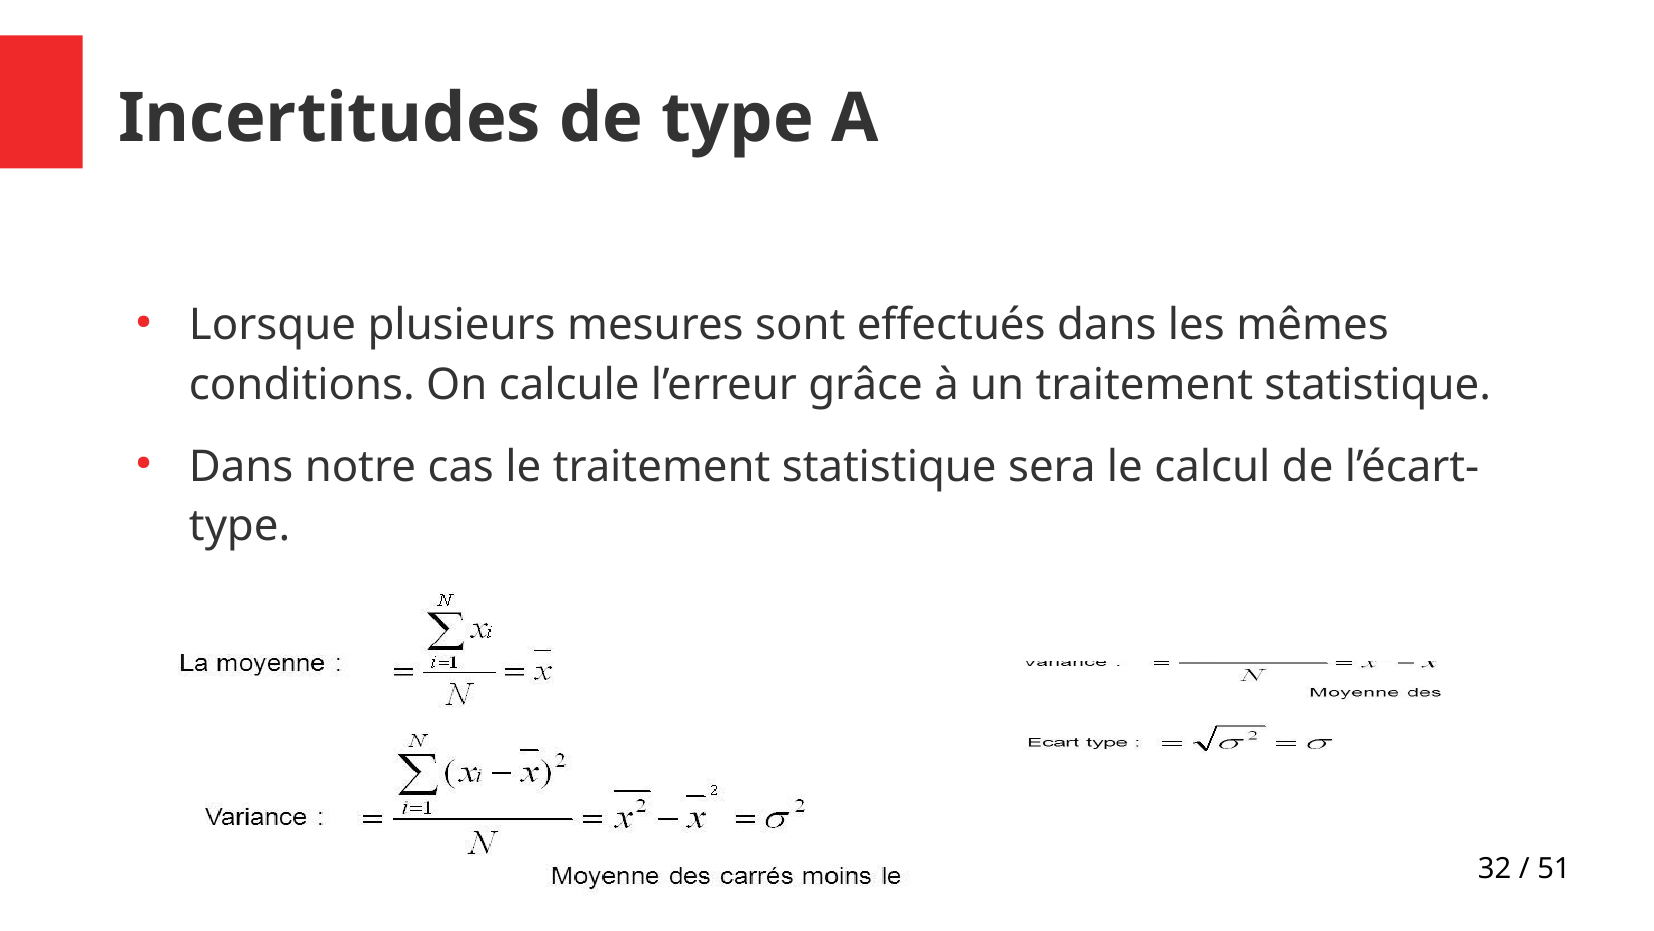

# Incertitudes de type A
Lorsque plusieurs mesures sont effectués dans les mêmes conditions. On calcule l’erreur grâce à un traitement statistique.
Dans notre cas le traitement statistique sera le calcul de l’écart-type.
32